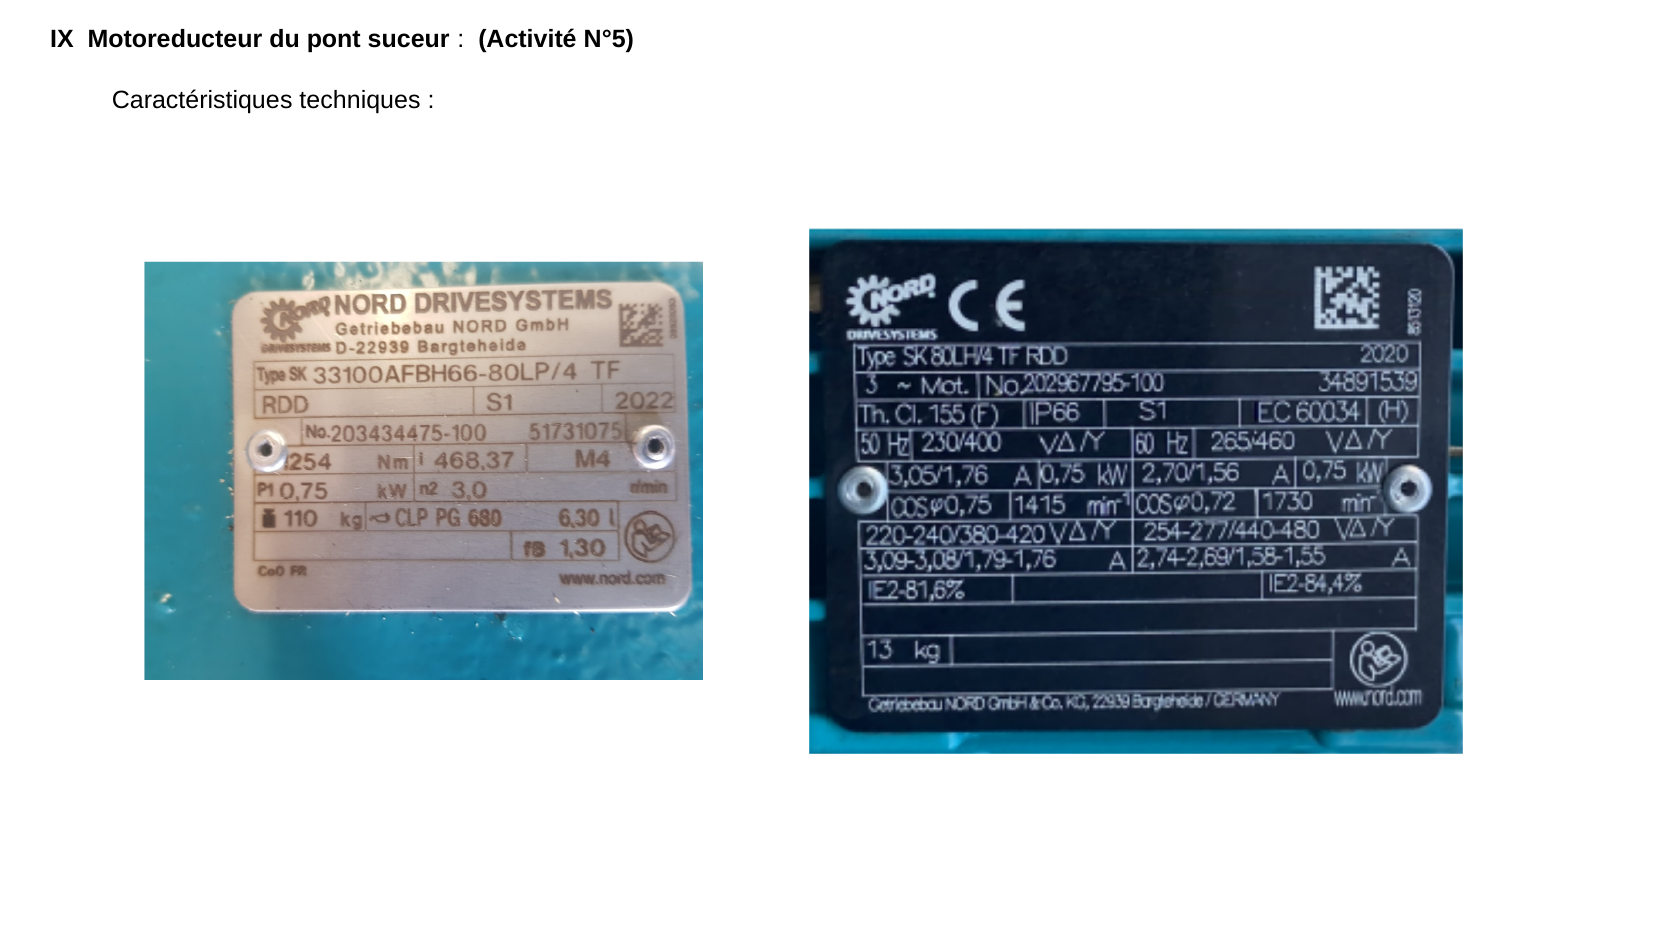

IX  Motoreducteur du pont suceur : (Activité N°5)
Caractéristiques techniques :